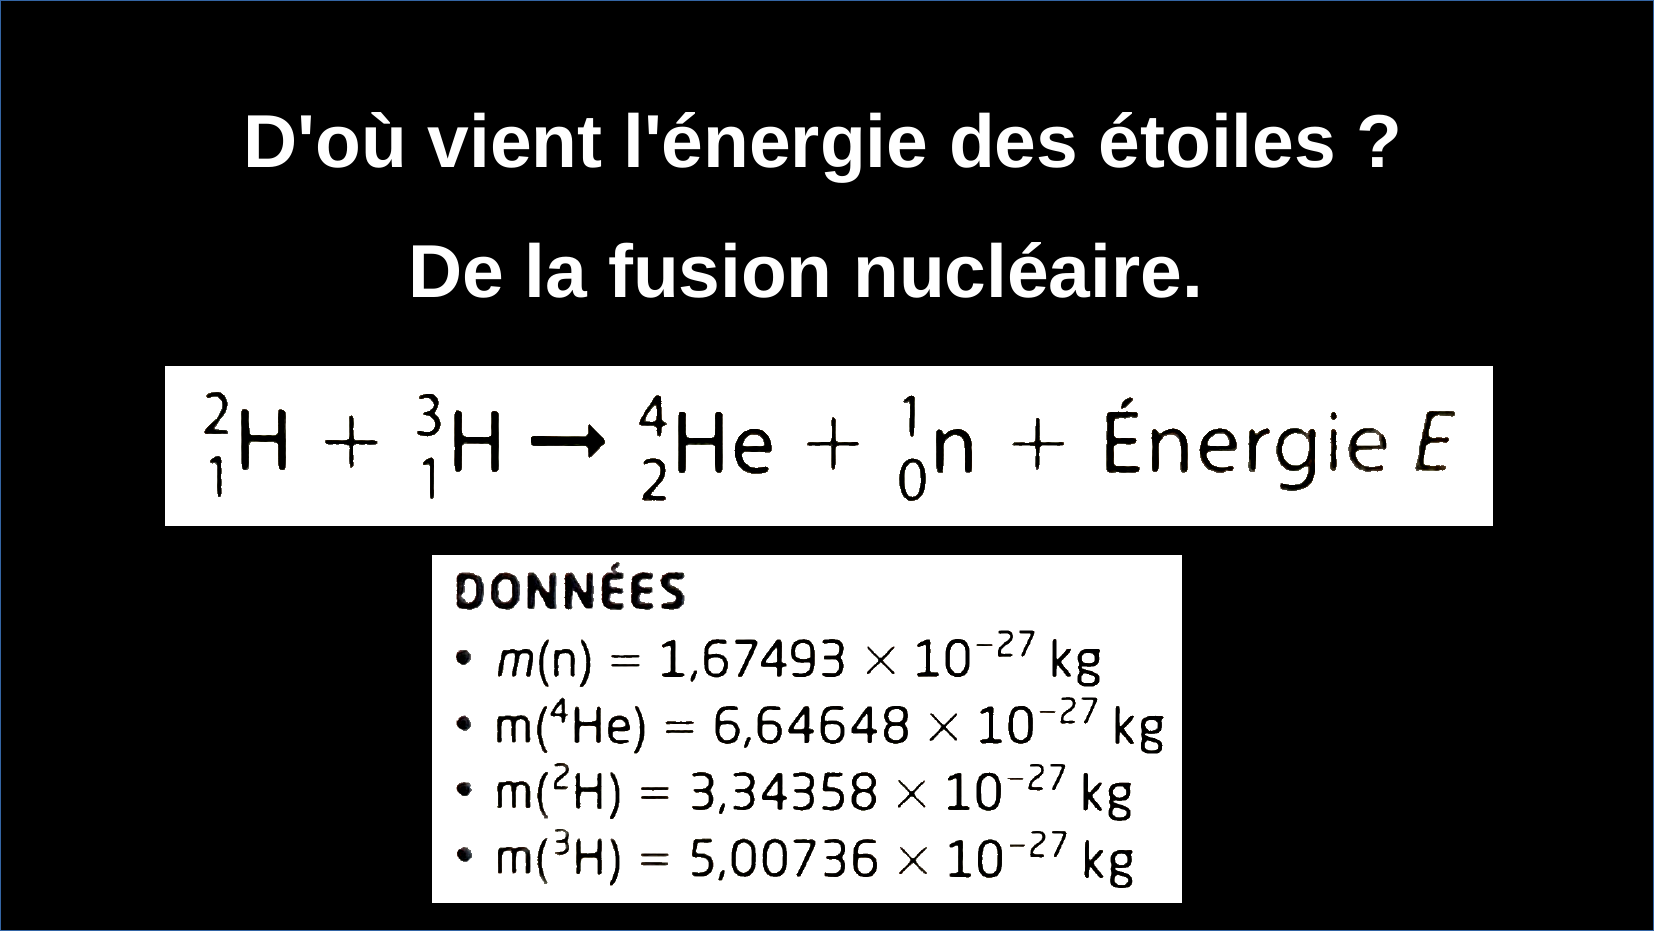

# D'où vient l'énergie des étoiles ?
De la fusion nucléaire.